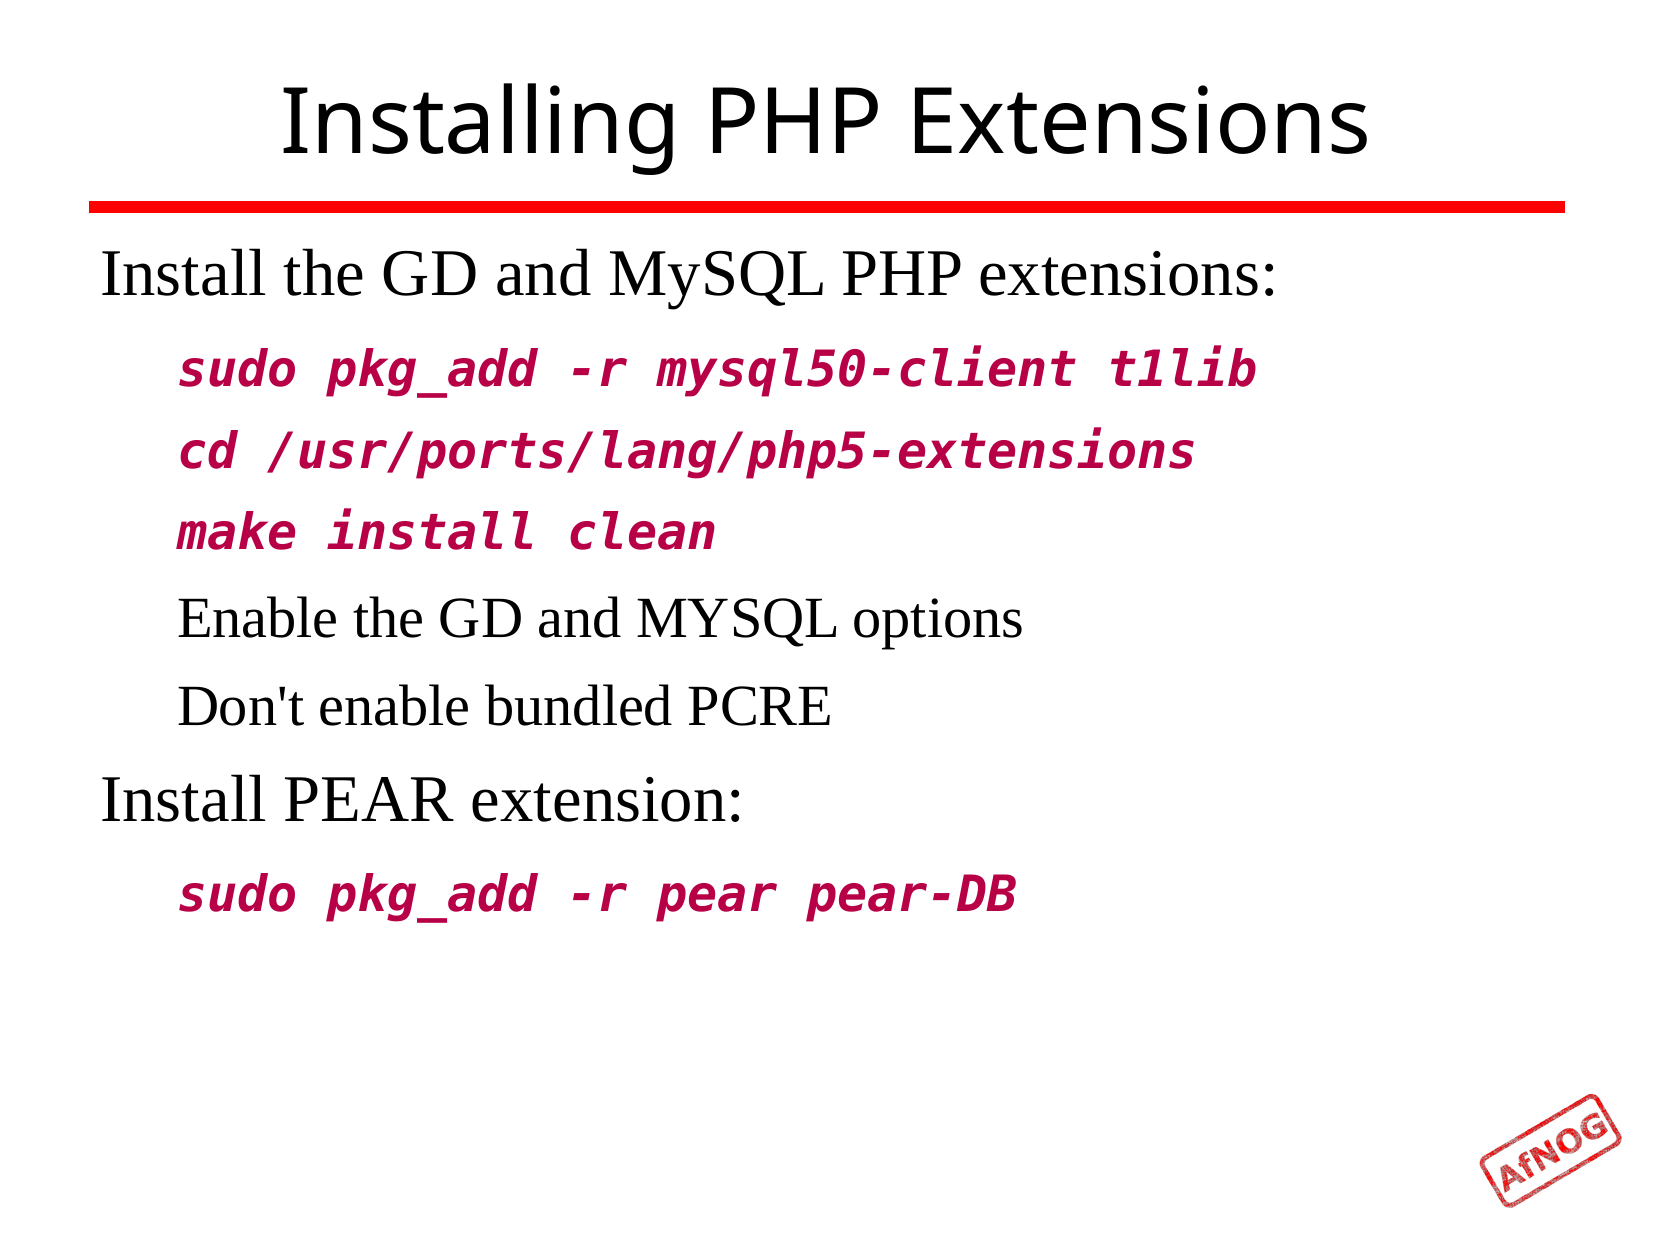

# Installing PHP Extensions
Install the GD and MySQL PHP extensions:
sudo pkg_add -r mysql50-client t1lib
cd /usr/ports/lang/php5-extensions
make install clean
Enable the GD and MYSQL options
Don't enable bundled PCRE
Install PEAR extension:
sudo pkg_add -r pear pear-DB